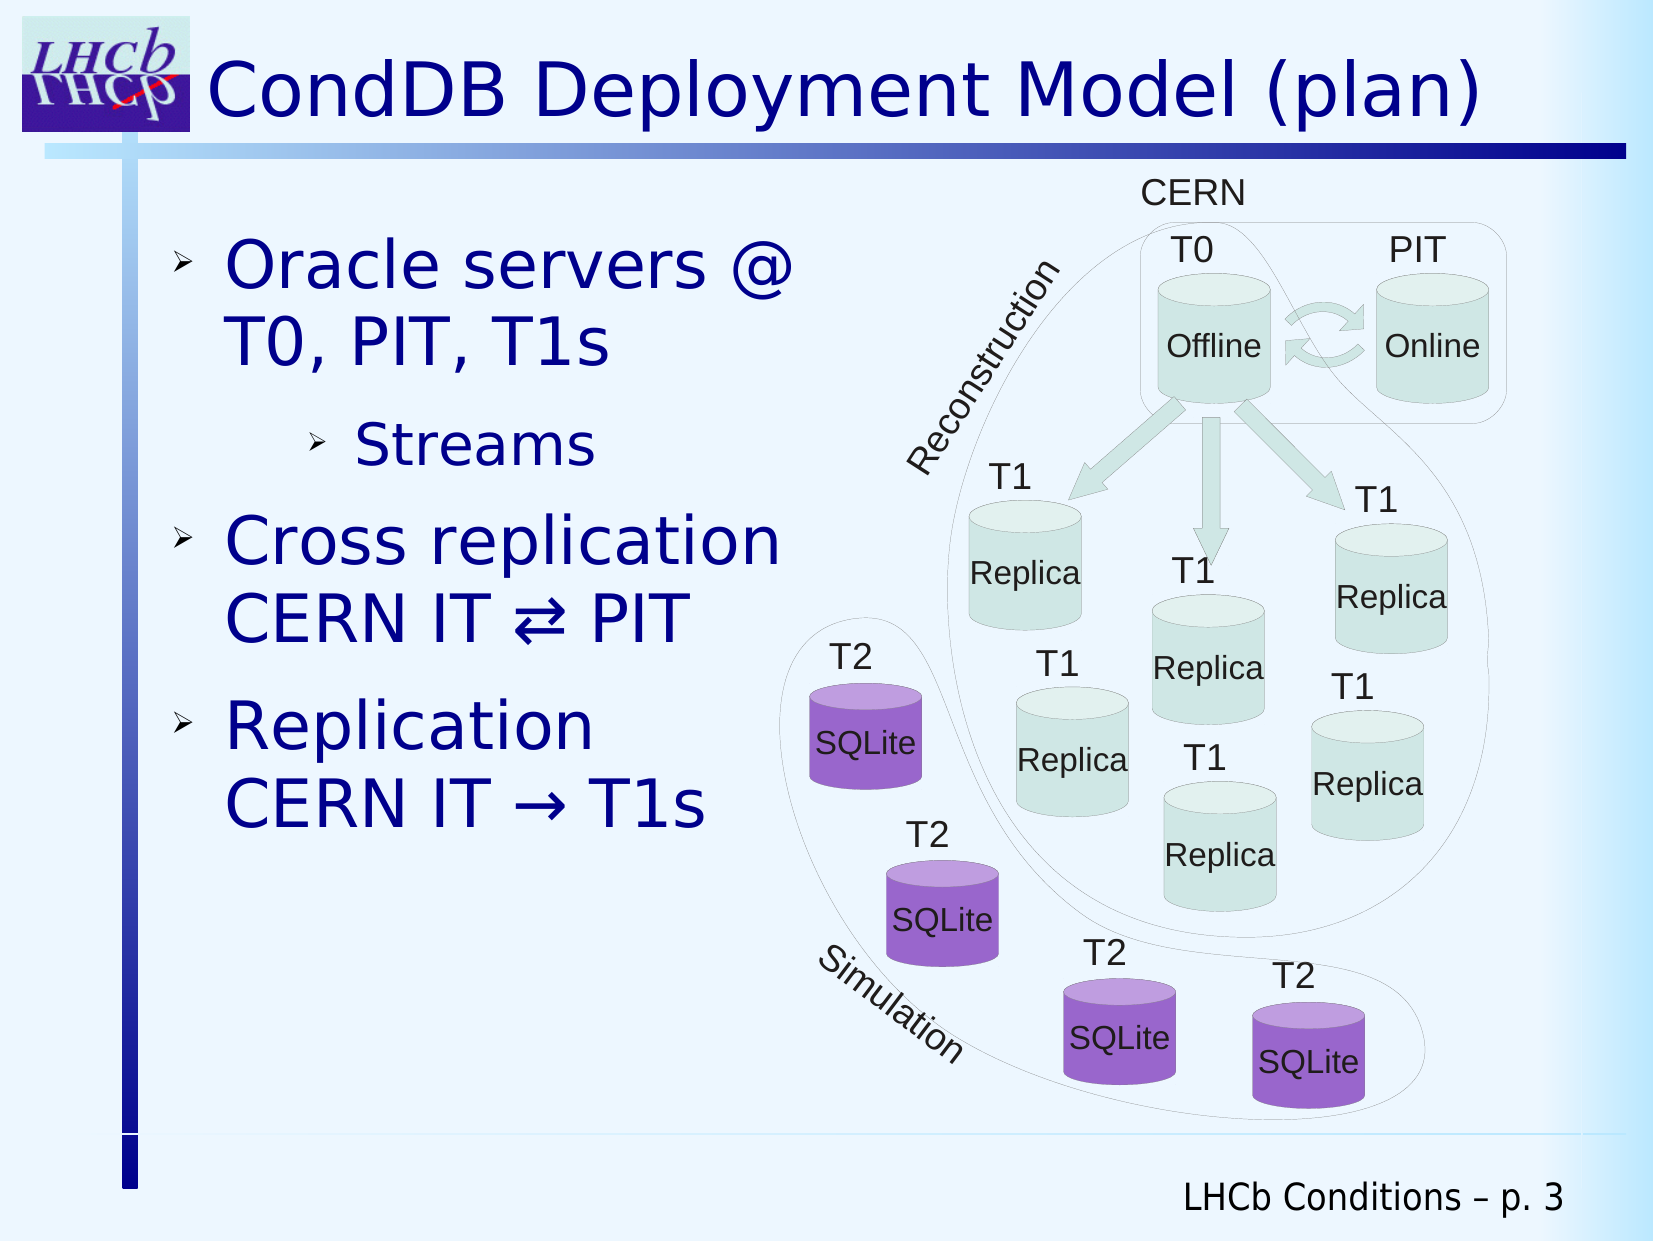

# CondDB Deployment Model (plan)
Oracle servers @ T0, PIT, T1s
Streams
Cross replication
CERN IT ⇄ PIT
Replication
CERN IT → T1s